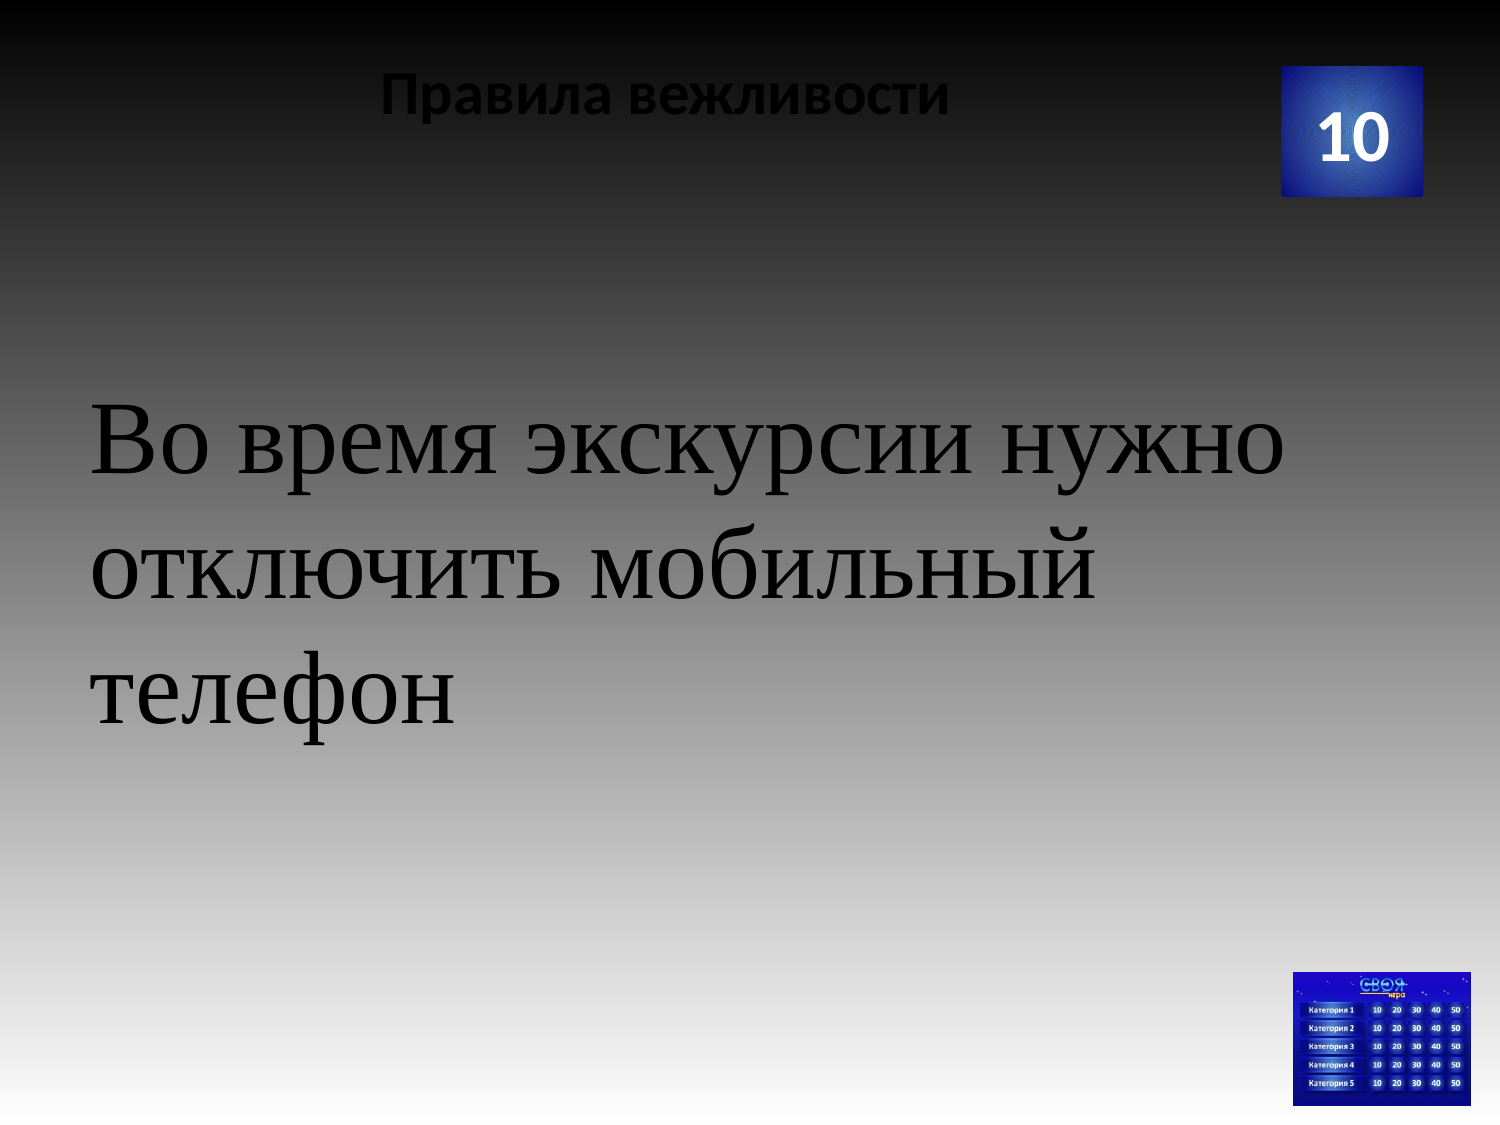

# Правила вежливости
10
Во время экскурсии нужно отключить мобильный телефон